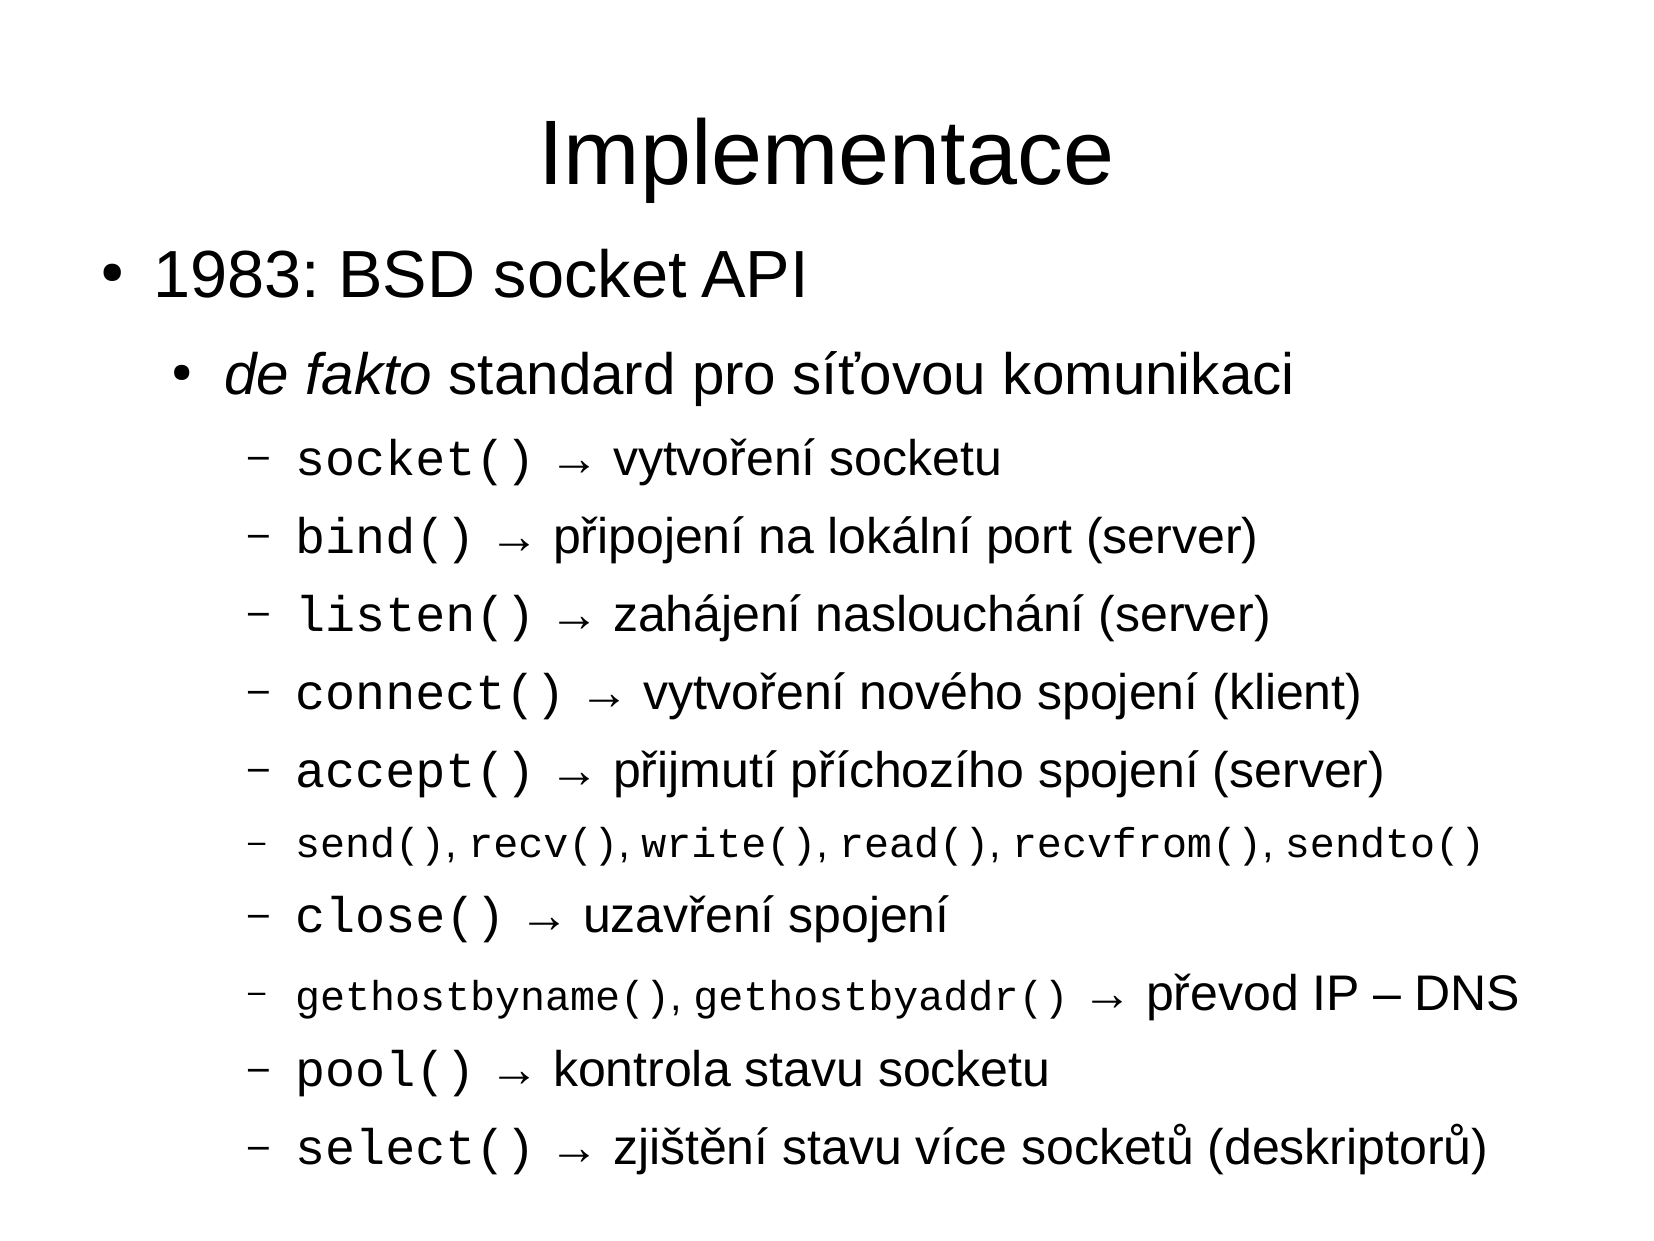

# Implementace
1983: BSD socket API
de fakto standard pro síťovou komunikaci
socket() → vytvoření socketu
bind() → připojení na lokální port (server)
listen() → zahájení naslouchání (server)
connect() → vytvoření nového spojení (klient)
accept() → přijmutí příchozího spojení (server)
send(), recv(), write(), read(), recvfrom(), sendto()
close() → uzavření spojení
gethostbyname(), gethostbyaddr() → převod IP – DNS
pool() → kontrola stavu socketu
select() → zjištění stavu více socketů (deskriptorů)